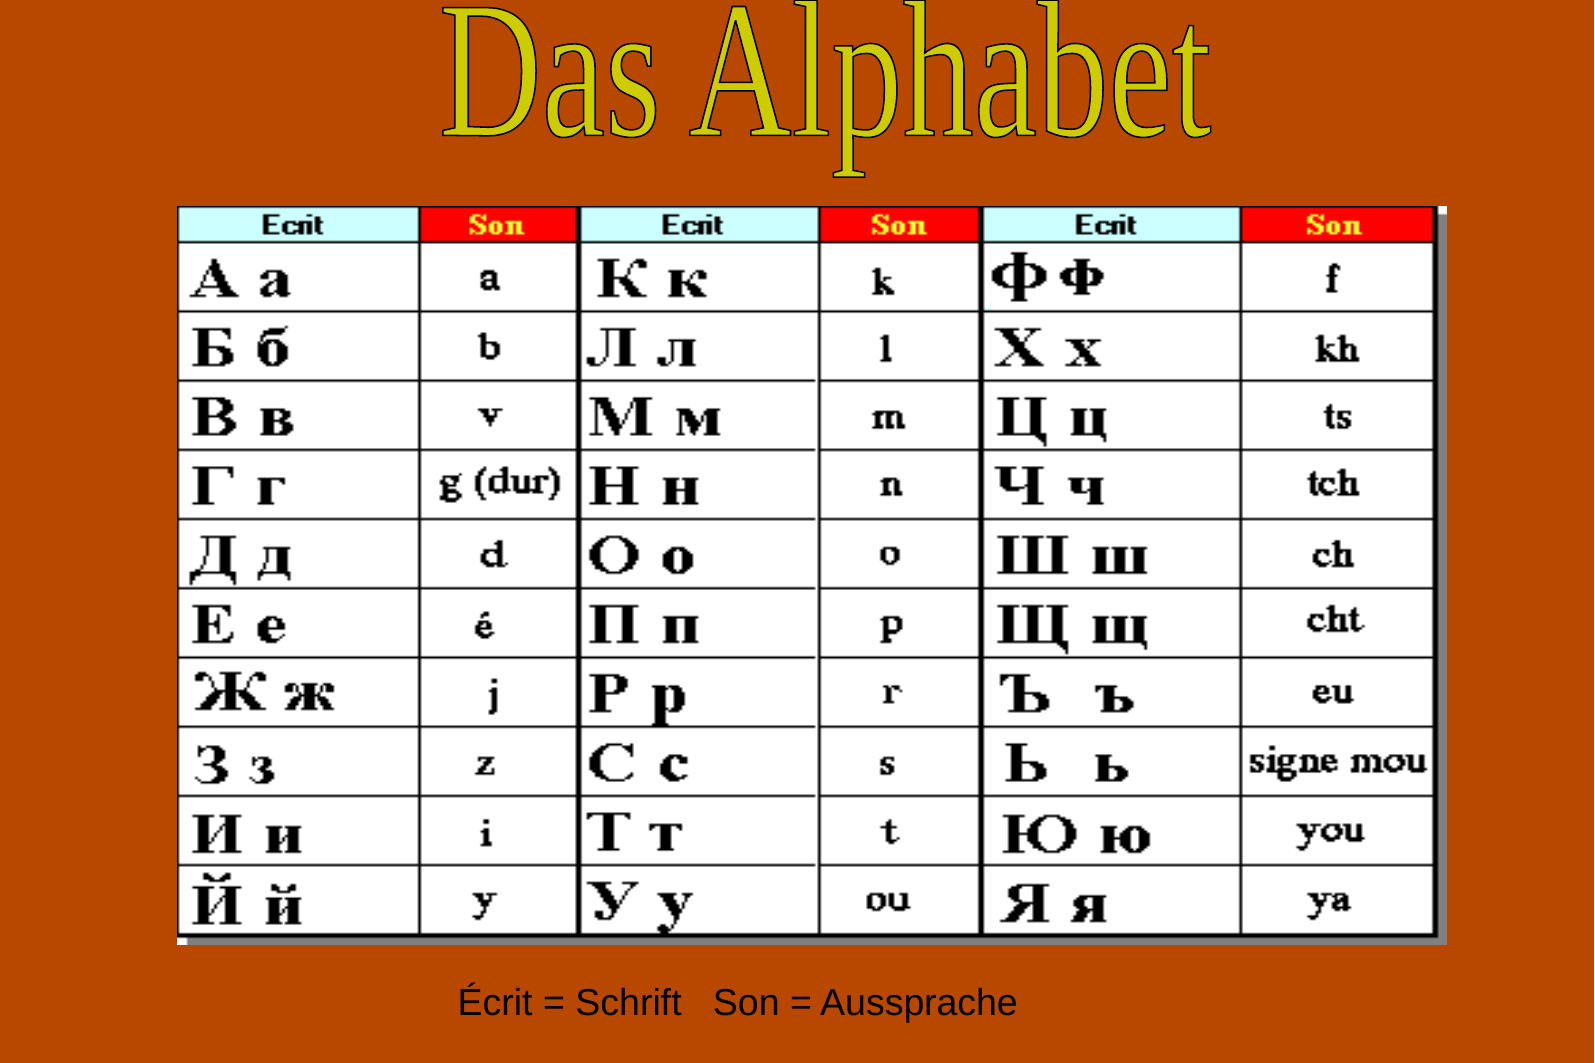

Das Alphabet
Écrit = Schrift Son = Aussprache